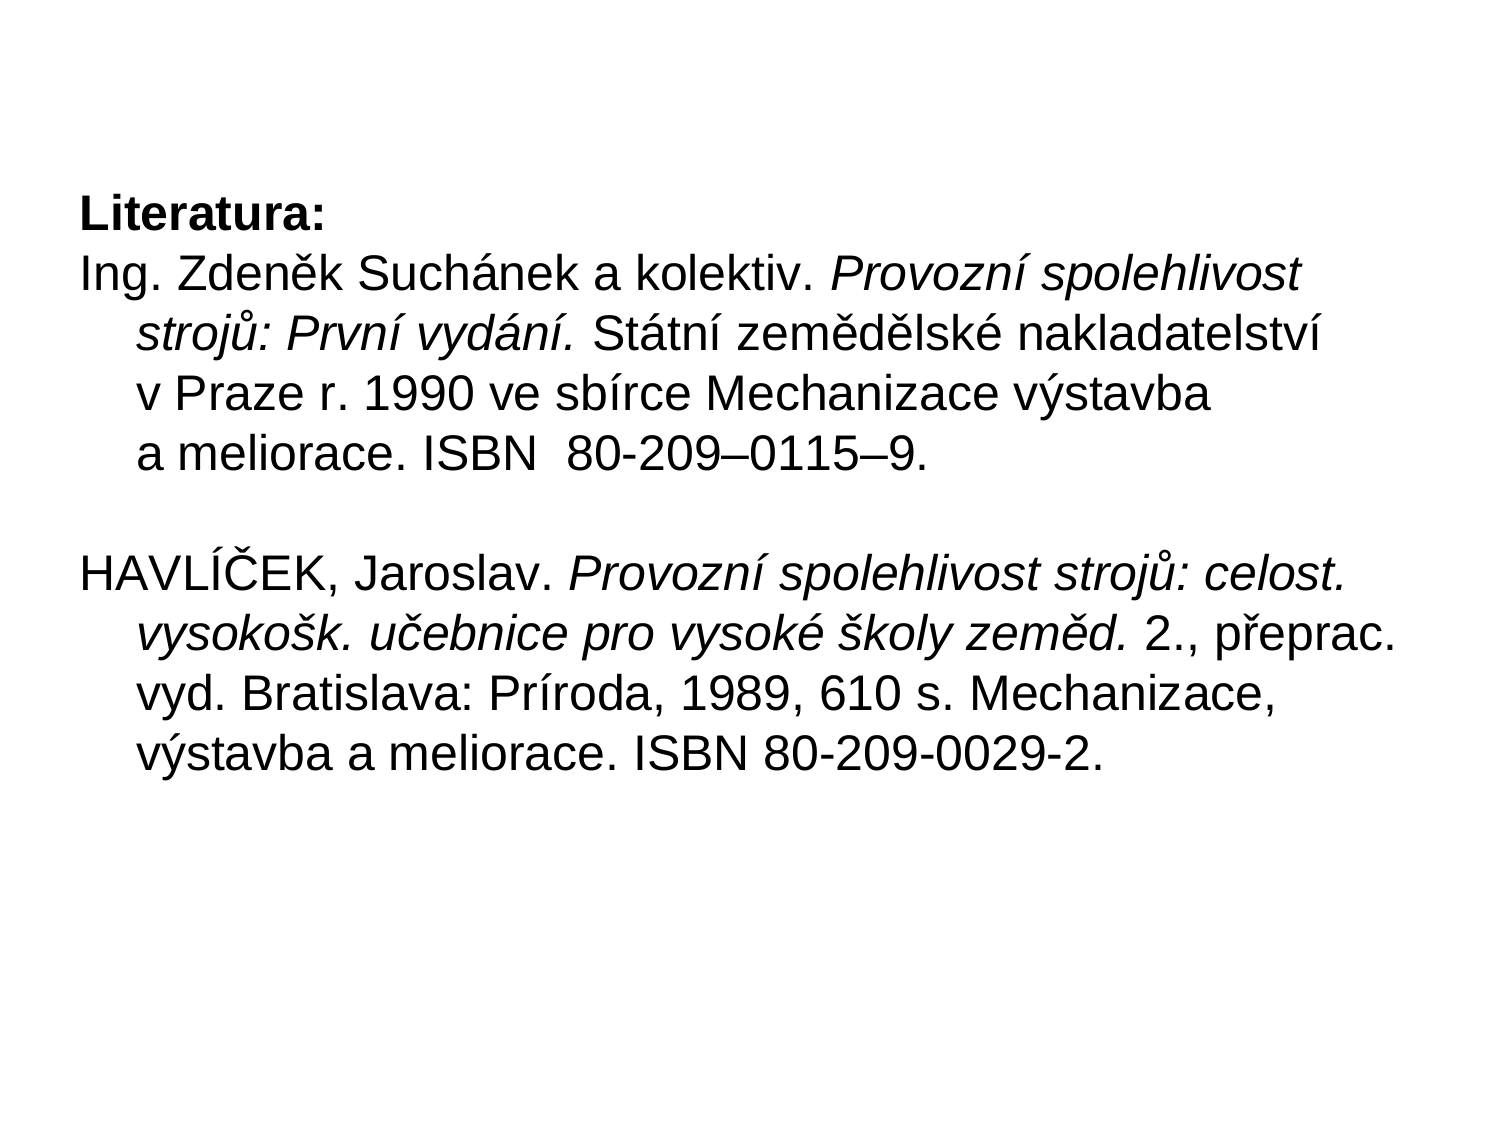

# Literatura:
Ing. Zdeněk Suchánek a kolektiv. Provozní spolehlivost strojů: První vydání. Státní zemědělské nakladatelství
v Praze r. 1990 ve sbírce Mechanizace výstavba
a meliorace. ISBN 80-209–0115–9.
HAVLÍČEK, Jaroslav. Provozní spolehlivost strojů: celost. vysokošk. učebnice pro vysoké školy zeměd. 2., přeprac. vyd. Bratislava: Príroda, 1989, 610 s. Mechanizace, výstavba a meliorace. ISBN 80-209-0029-2.